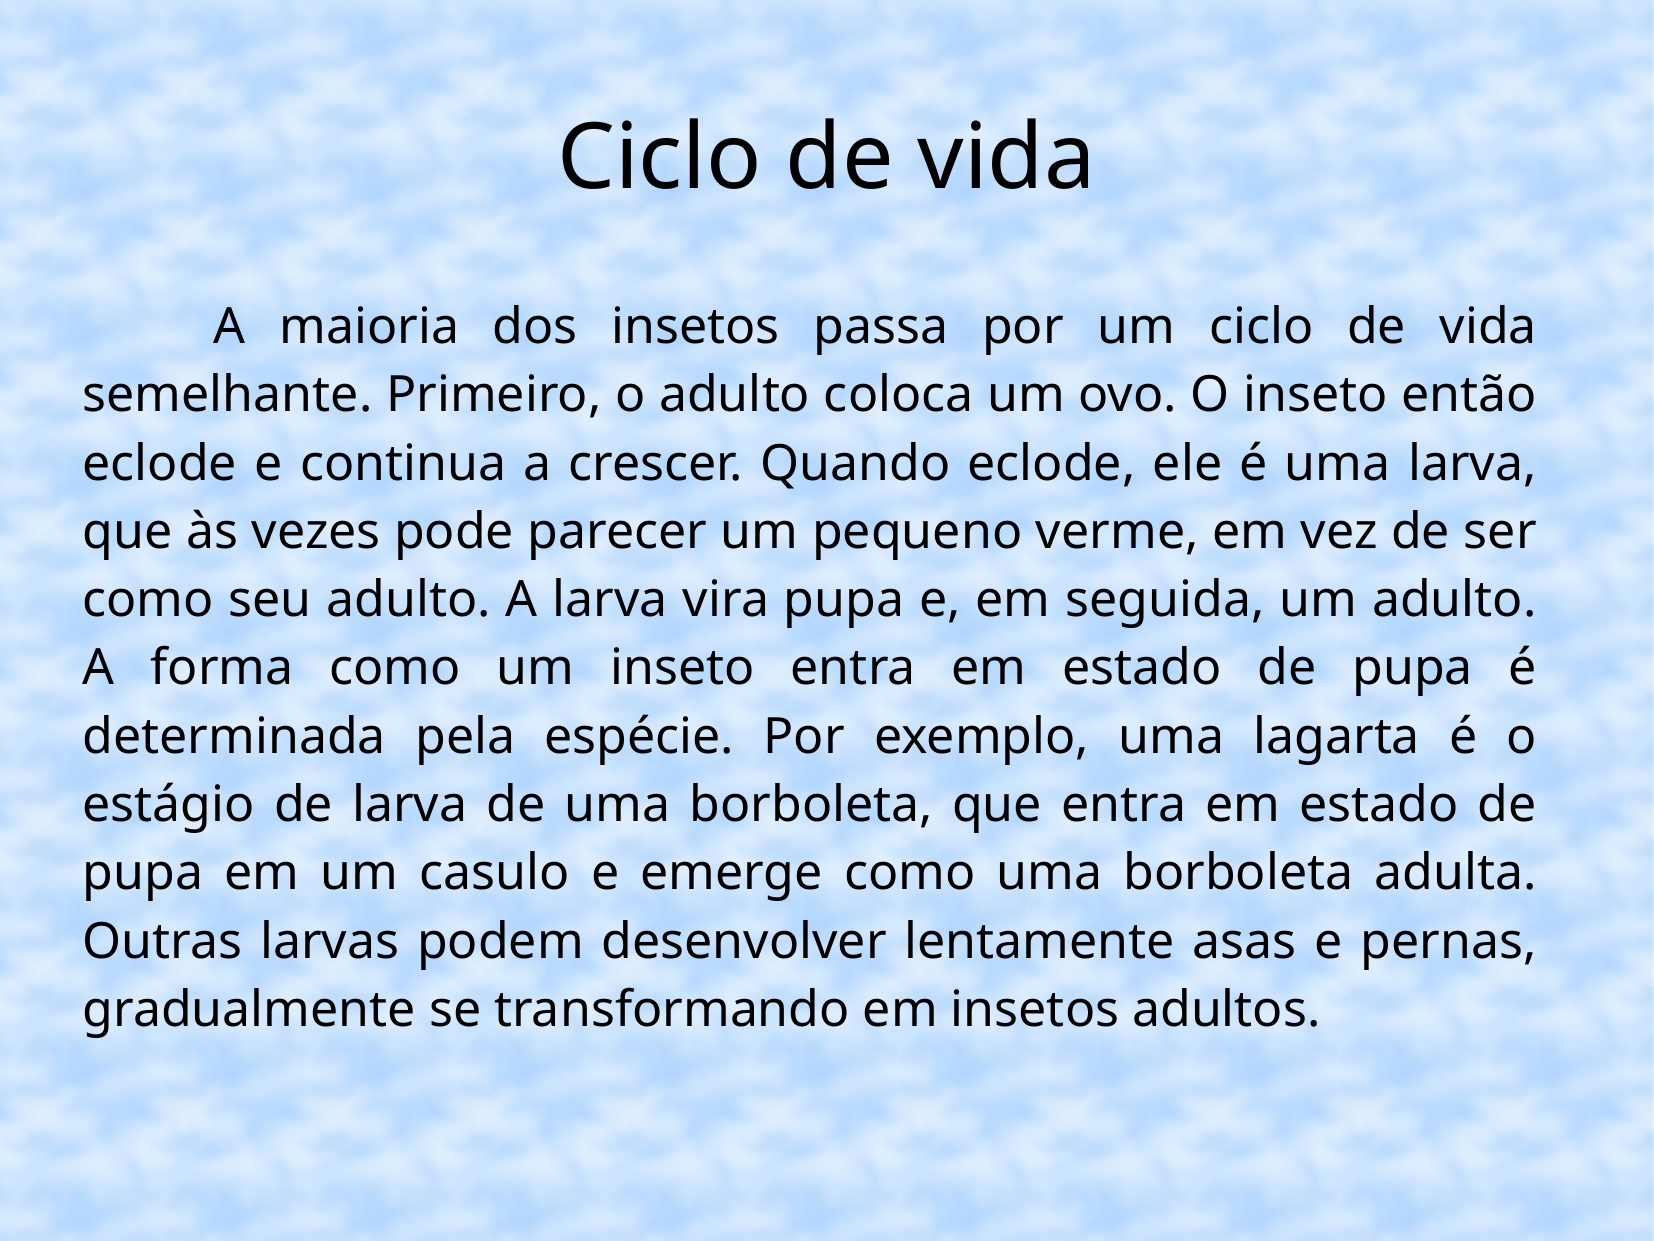

# Ciclo de vida
 A maioria dos insetos passa por um ciclo de vida semelhante. Primeiro, o adulto coloca um ovo. O inseto então eclode e continua a crescer. Quando eclode, ele é uma larva, que às vezes pode parecer um pequeno verme, em vez de ser como seu adulto. A larva vira pupa e, em seguida, um adulto. A forma como um inseto entra em estado de pupa é determinada pela espécie. Por exemplo, uma lagarta é o estágio de larva de uma borboleta, que entra em estado de pupa em um casulo e emerge como uma borboleta adulta. Outras larvas podem desenvolver lentamente asas e pernas, gradualmente se transformando em insetos adultos.